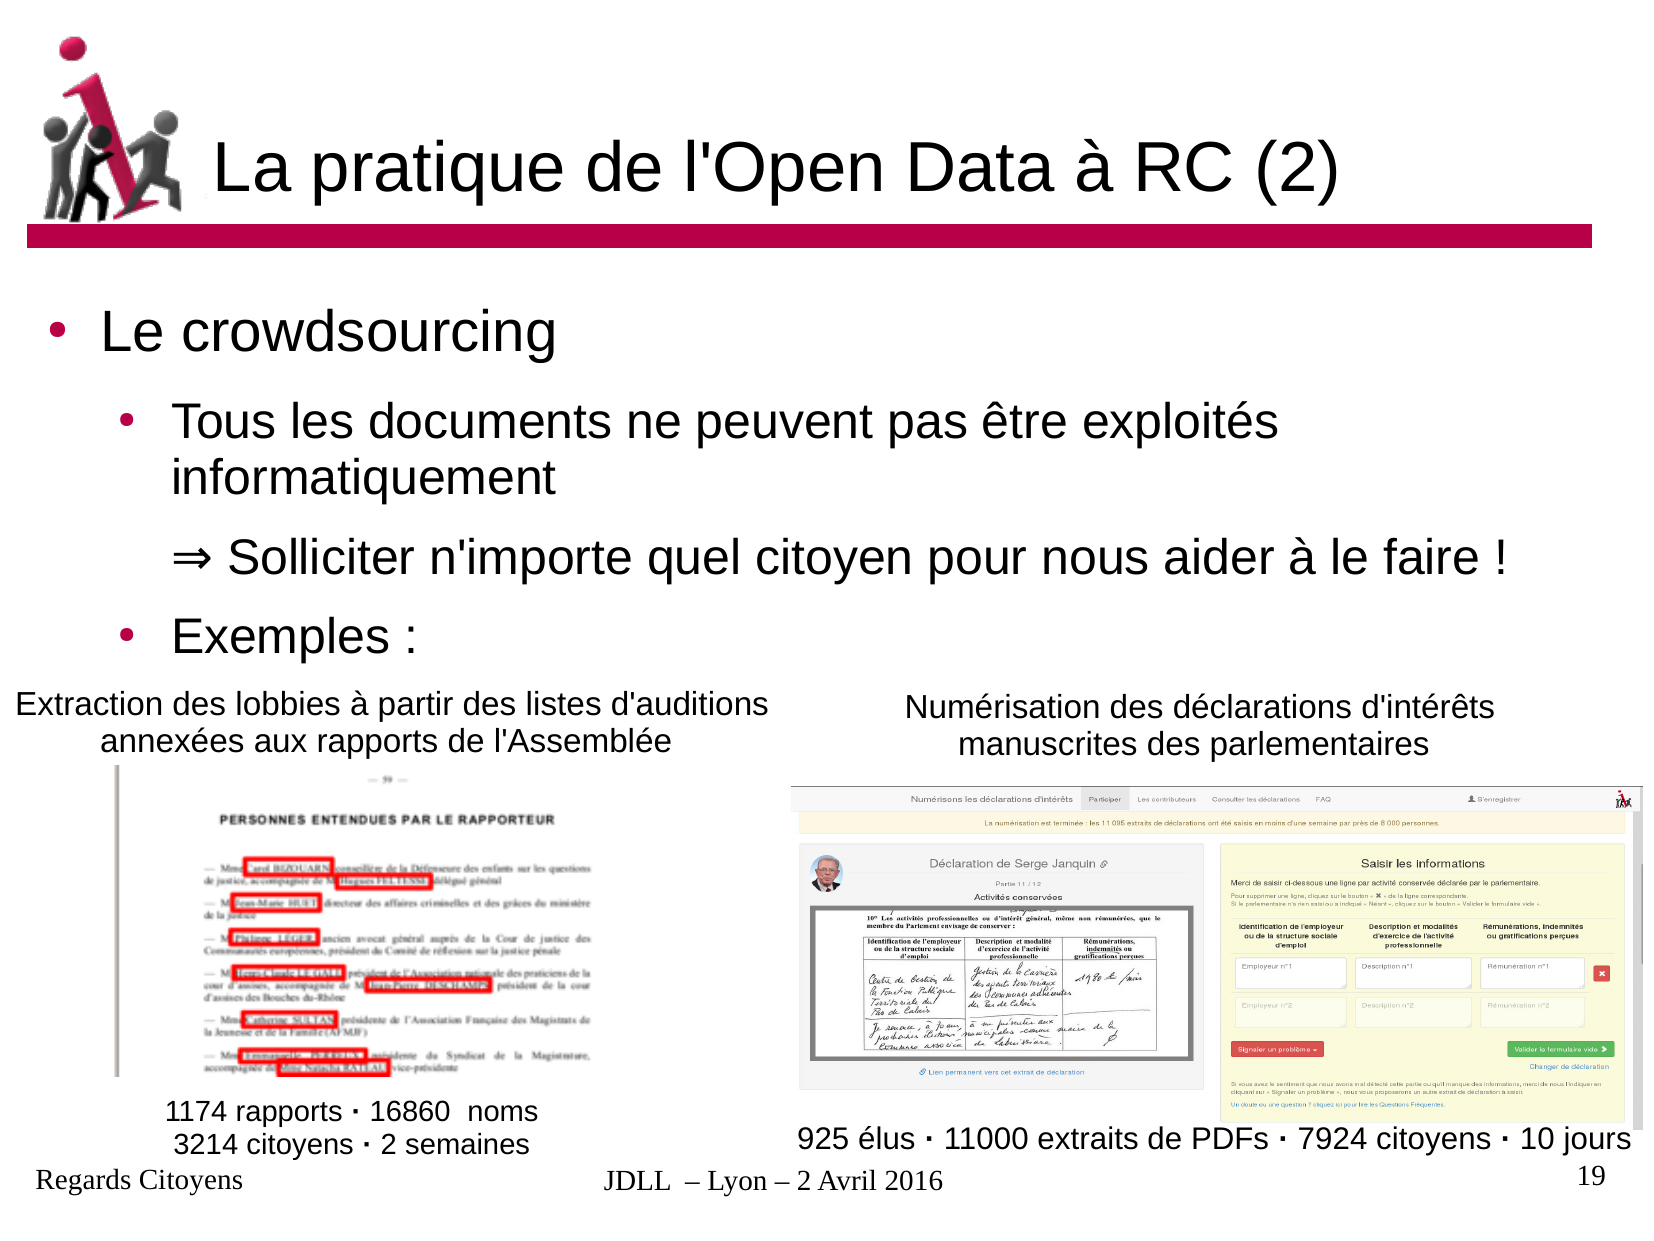

La pratique de l'Open Data à RC (2)
# Le crowdsourcing
Tous les documents ne peuvent pas être exploités informatiquement
⇒ Solliciter n'importe quel citoyen pour nous aider à le faire !
Exemples :
Extraction des lobbies à partir des listes d'auditions
annexées aux rapports de l'Assemblée
Numérisation des déclarations d'intérêts
manuscrites des parlementaires
1174 rapports · 16860 noms
3214 citoyens · 2 semaines
925 élus · 11000 extraits de PDFs · 7924 citoyens · 10 jours
19